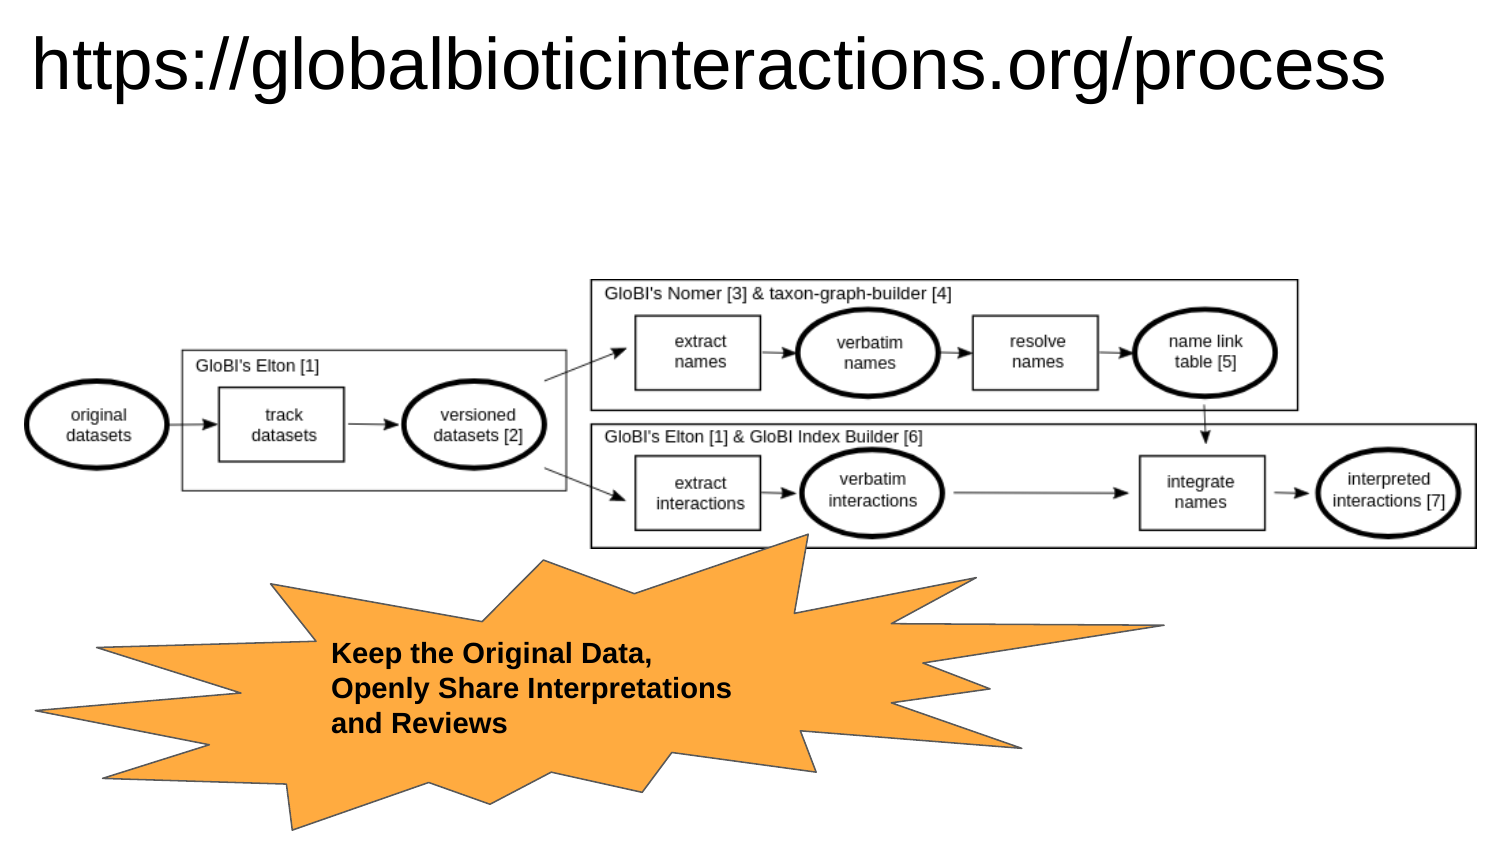

https://globalbioticinteractions.org/process
Keep the Original Data,
Openly Share Interpretations and Reviews